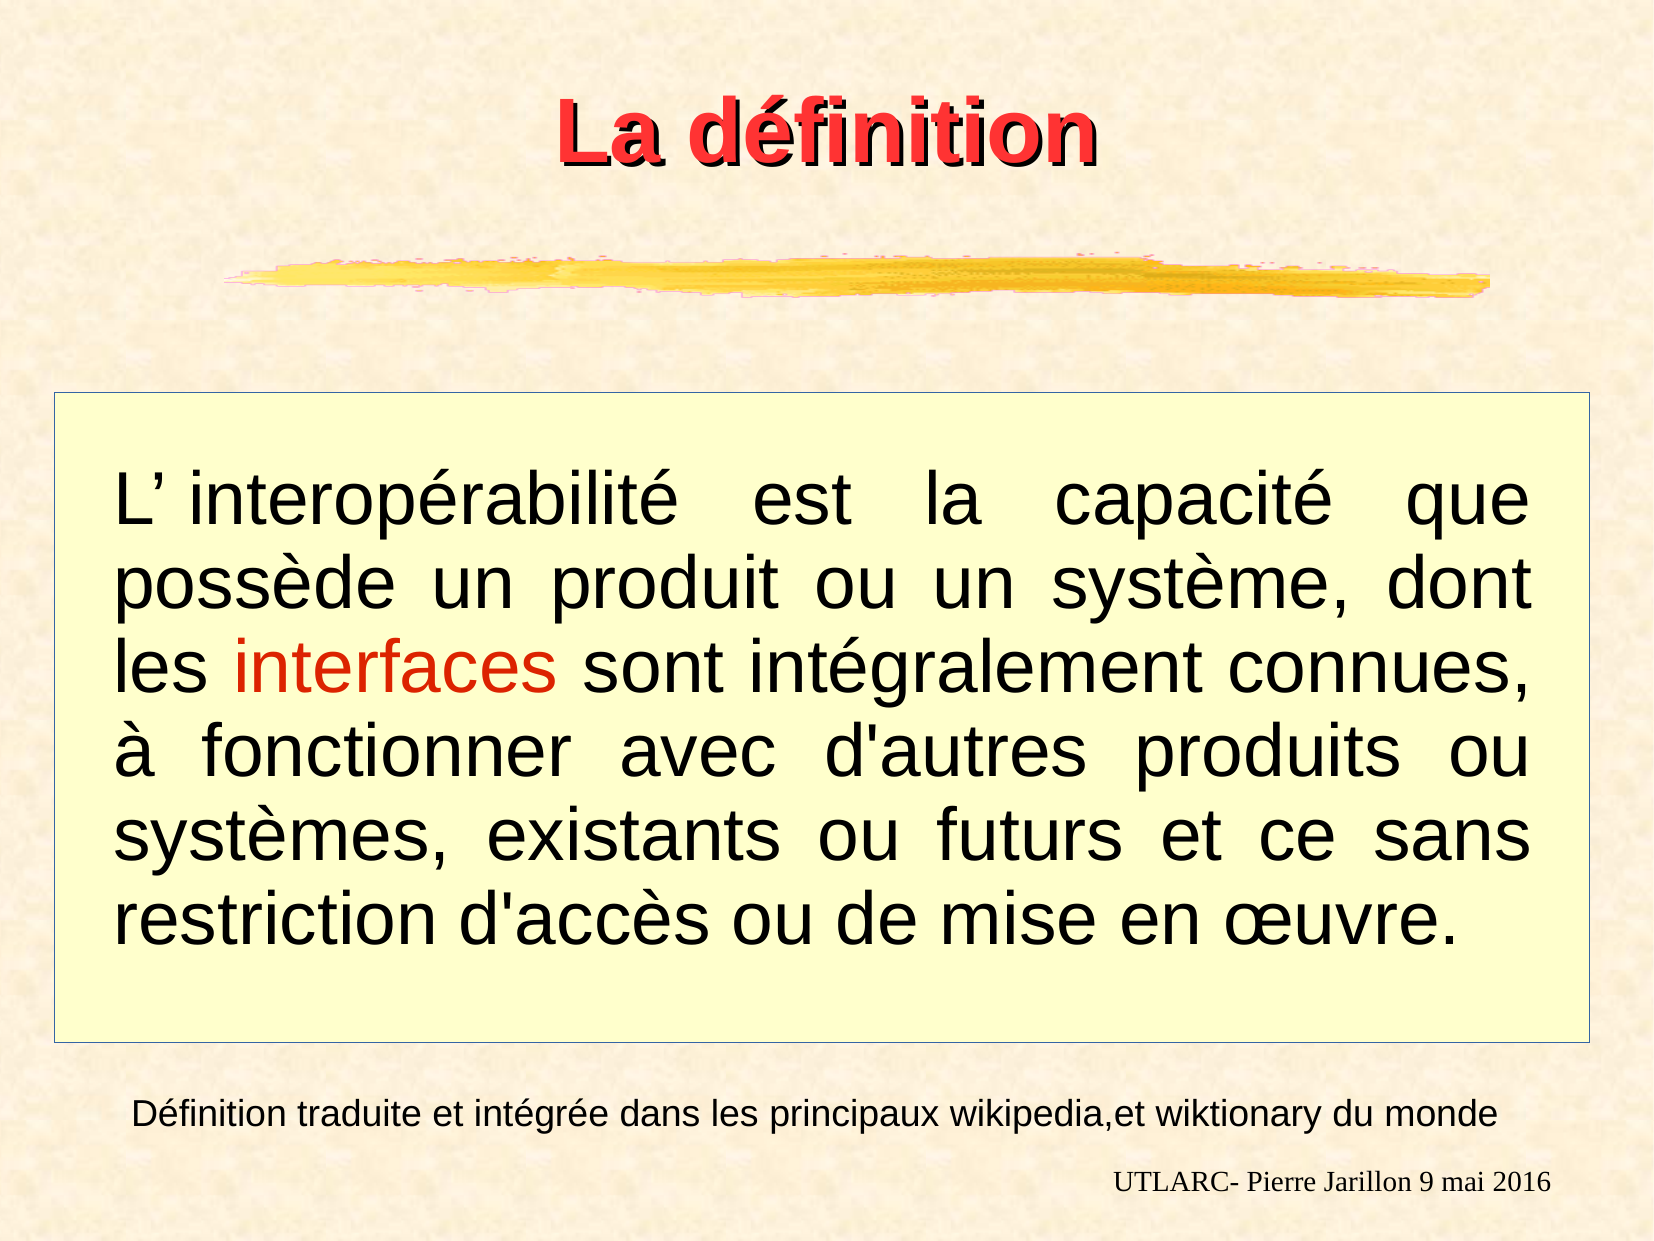

# La définition
L’ interopérabilité est la capacité que possède un produit ou un système, dont les interfaces sont intégralement connues, à fonctionner avec d'autres produits ou systèmes, existants ou futurs et ce sans restriction d'accès ou de mise en œuvre.
Définition traduite et intégrée dans les principaux wikipedia,et wiktionary du monde
UTLARC- Pierre Jarillon 9 mai 2016